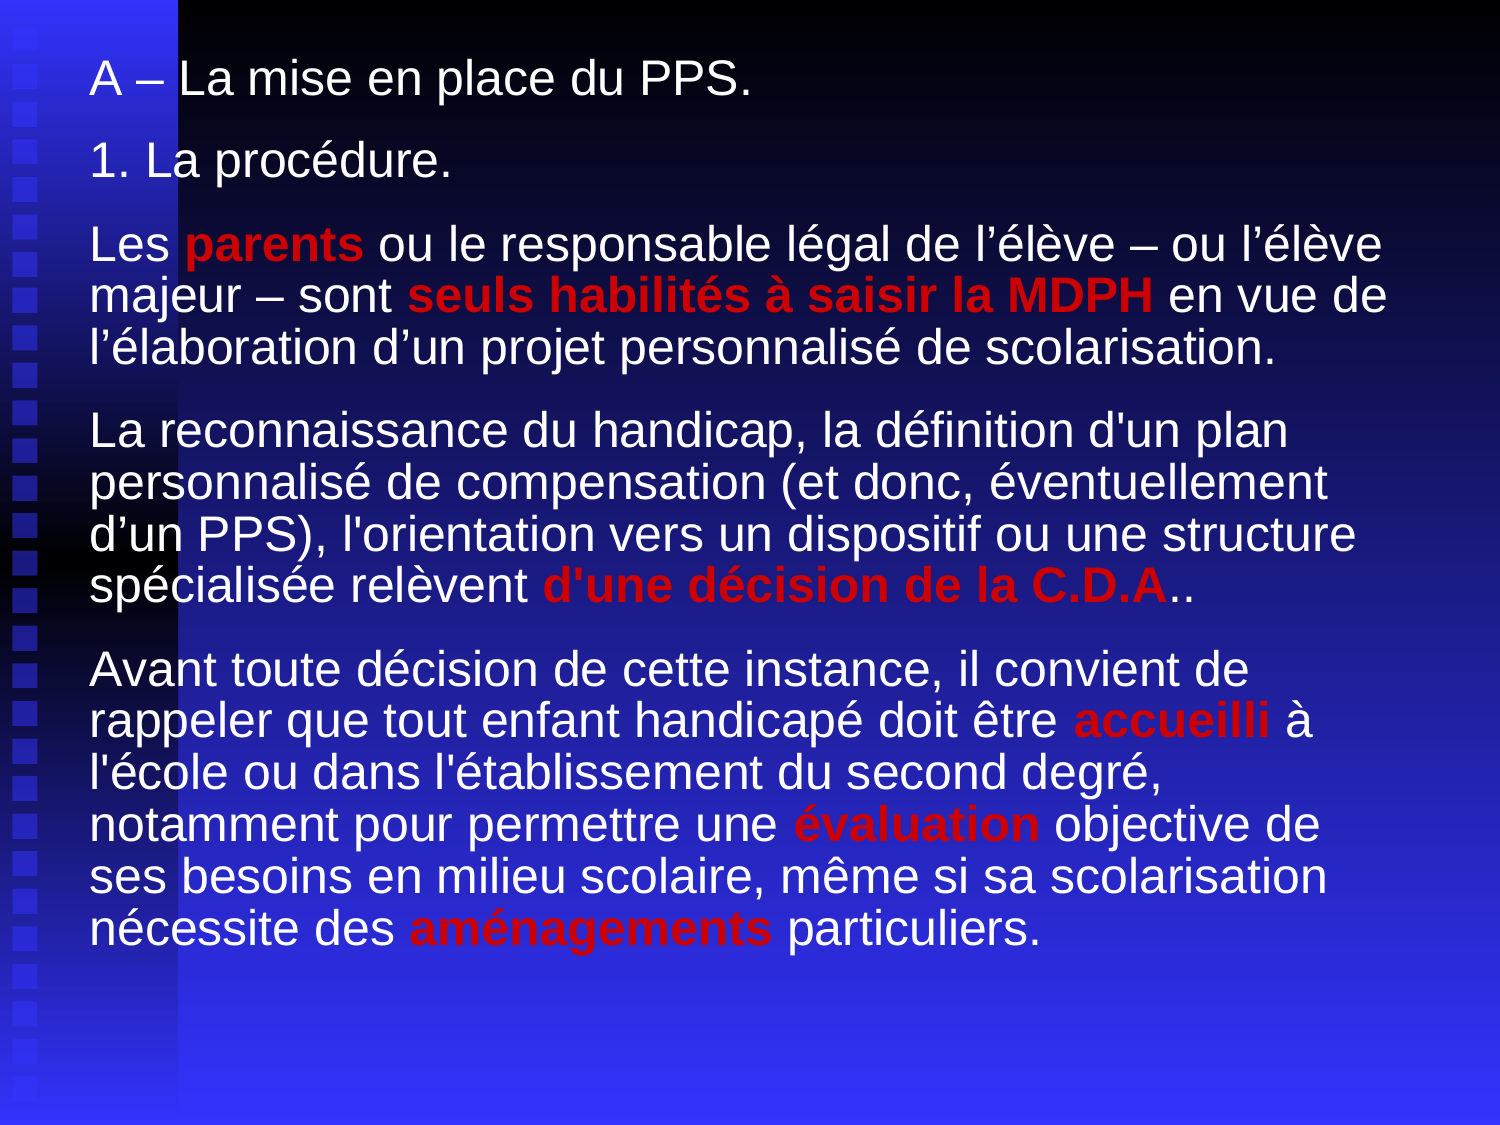

A – La mise en place du PPS.
1. La procédure.
Les parents ou le responsable légal de l’élève – ou l’élève majeur – sont seuls habilités à saisir la MDPH en vue de l’élaboration d’un projet personnalisé de scolarisation.
La reconnaissance du handicap, la définition d'un plan personnalisé de compensation (et donc, éventuellement d’un PPS), l'orientation vers un dispositif ou une structure spécialisée relèvent d'une décision de la C.D.A..
Avant toute décision de cette instance, il convient de rappeler que tout enfant handicapé doit être accueilli à l'école ou dans l'établissement du second degré, notamment pour permettre une évaluation objective de ses besoins en milieu scolaire, même si sa scolarisation nécessite des aménagements particuliers.